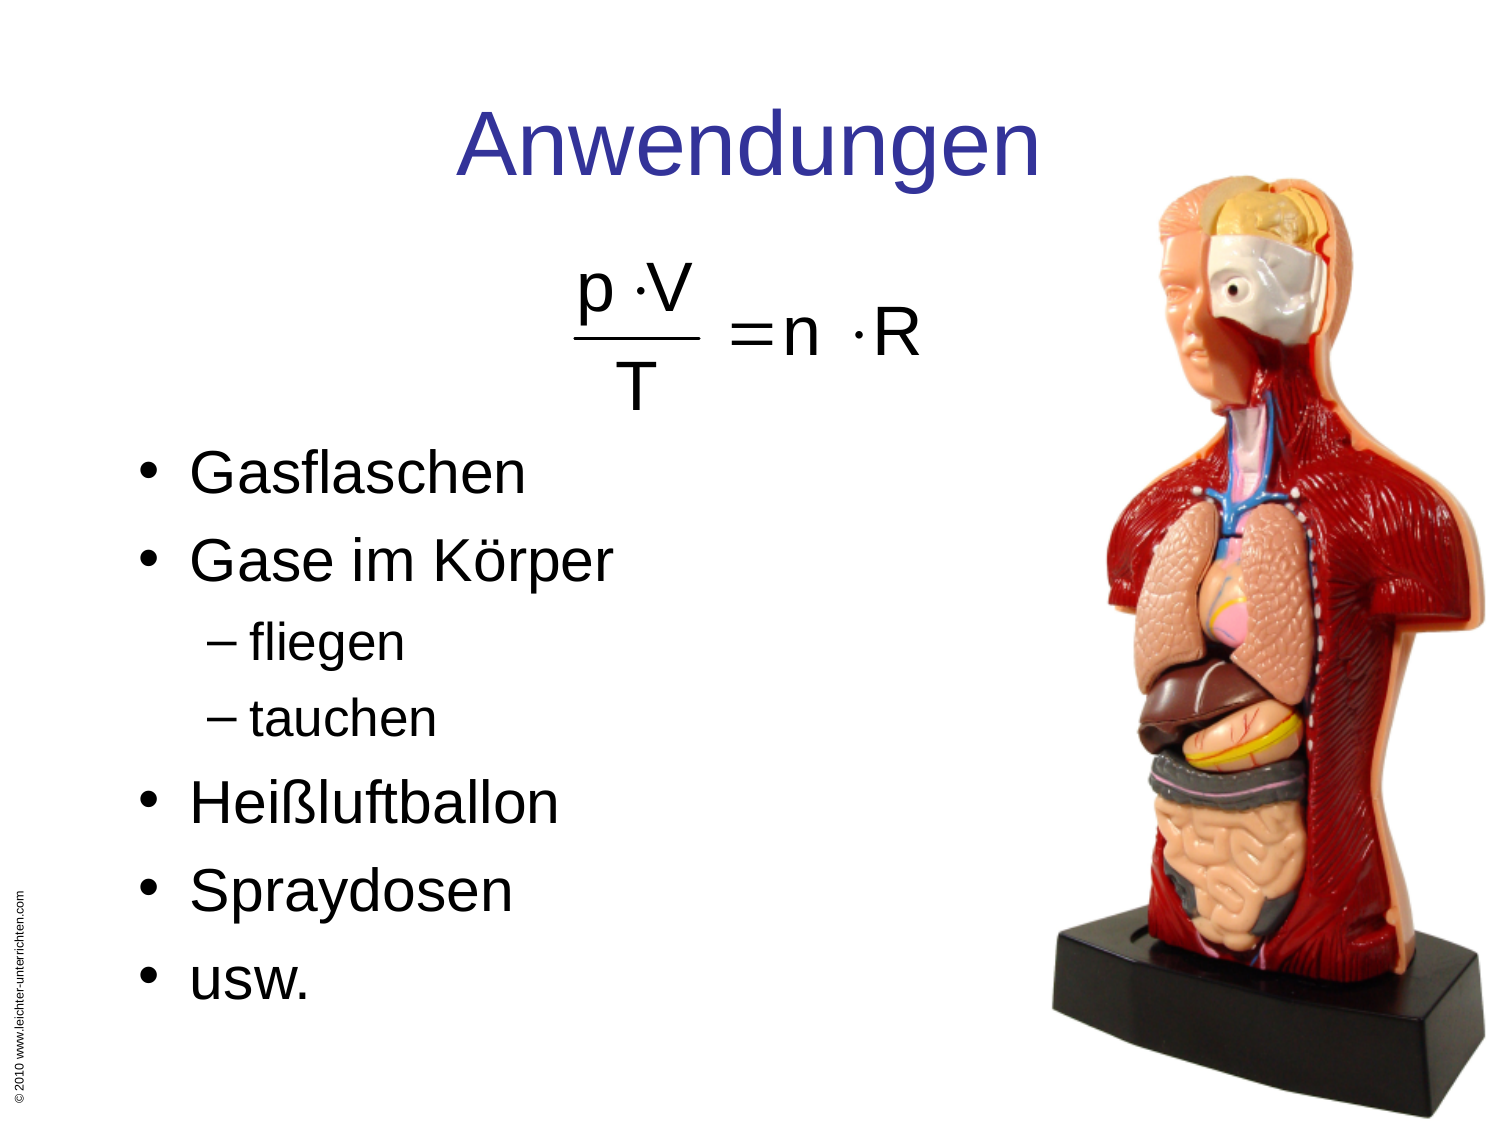

# Anwendungen
Gasflaschen
Gase im Körper
fliegen
tauchen
Heißluftballon
Spraydosen
usw.